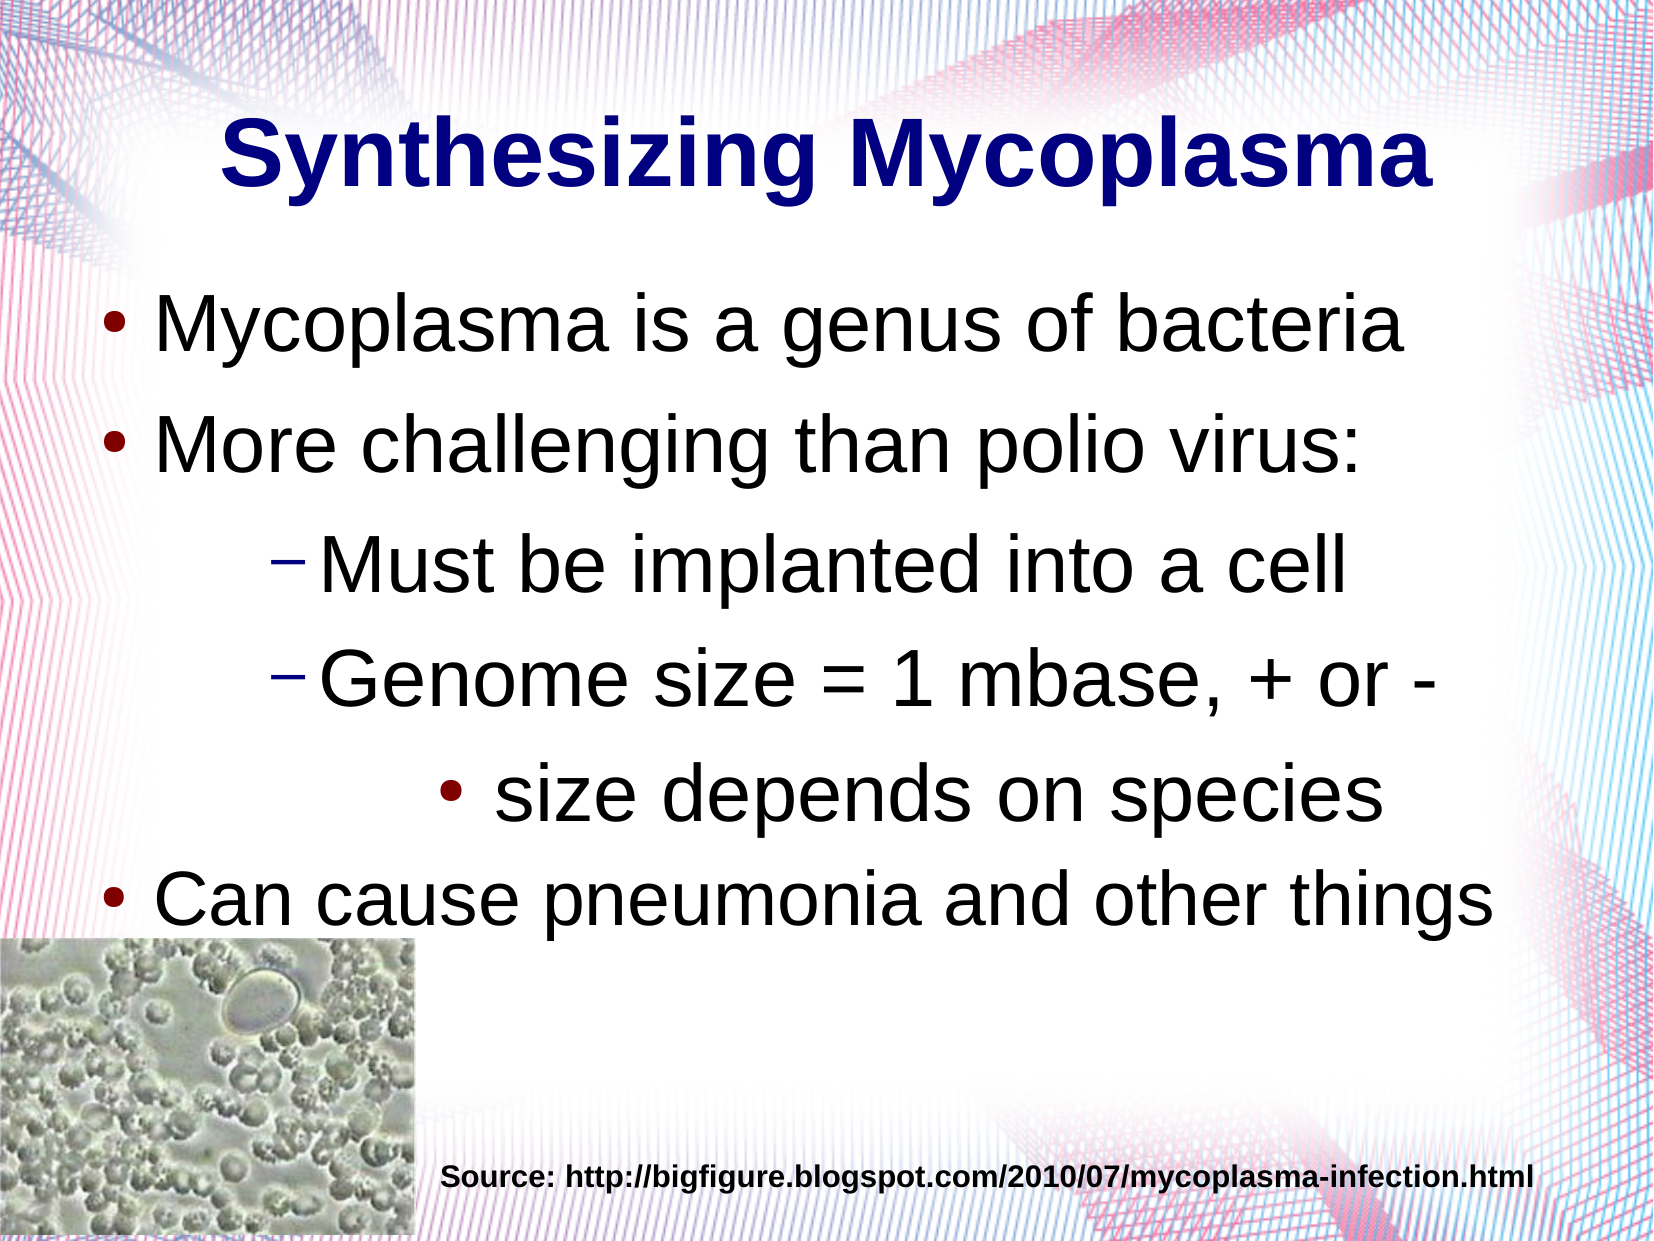

# Synthesizing Mycoplasma
Mycoplasma is a genus of bacteria
More challenging than polio virus:
Must be implanted into a cell
Genome size = 1 mbase, + or -
 size depends on species
Can cause pneumonia and other things
Source: http://bigfigure.blogspot.com/2010/07/mycoplasma-infection.html